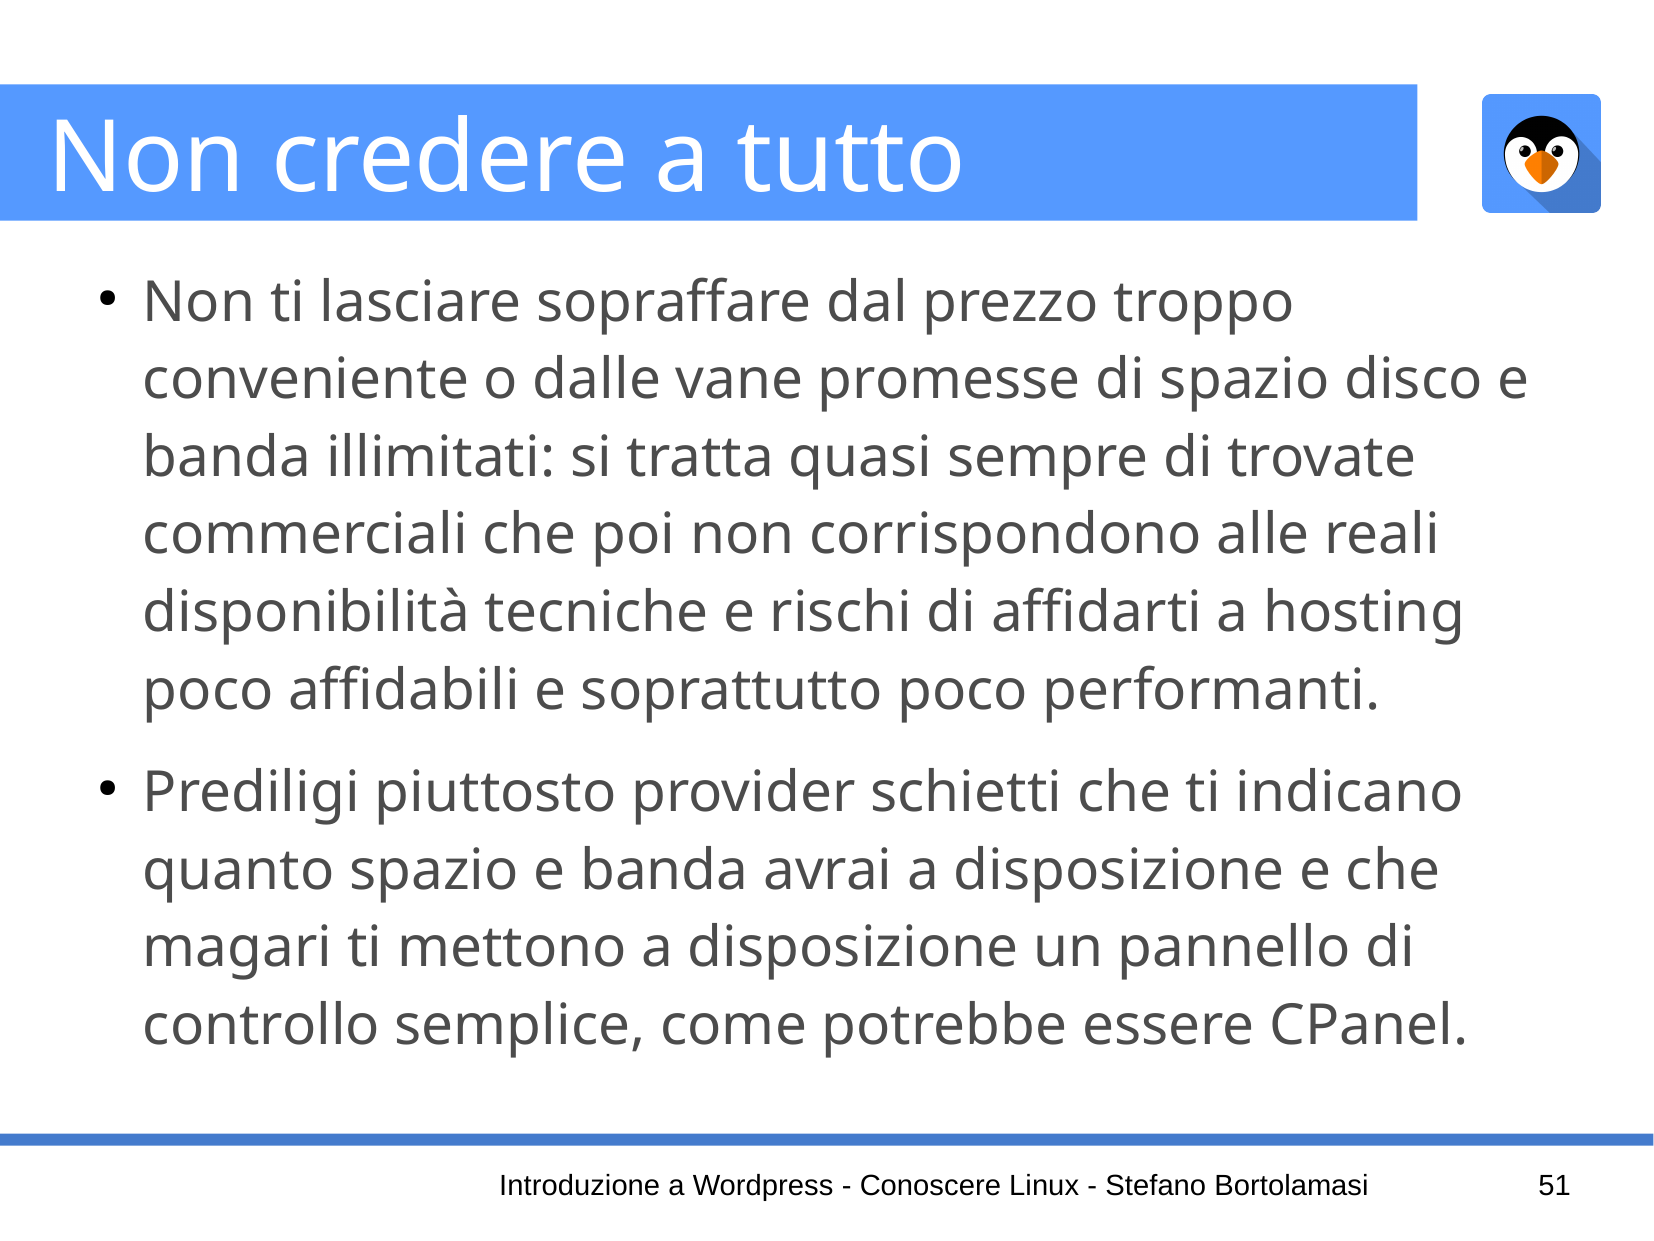

# Non credere a tutto
Non ti lasciare sopraffare dal prezzo troppo conveniente o dalle vane promesse di spazio disco e banda illimitati: si tratta quasi sempre di trovate commerciali che poi non corrispondono alle reali disponibilità tecniche e rischi di affidarti a hosting poco affidabili e soprattutto poco performanti.
Prediligi piuttosto provider schietti che ti indicano quanto spazio e banda avrai a disposizione e che magari ti mettono a disposizione un pannello di controllo semplice, come potrebbe essere CPanel.
Introduzione a Wordpress - Conoscere Linux - Stefano Bortolamasi
51